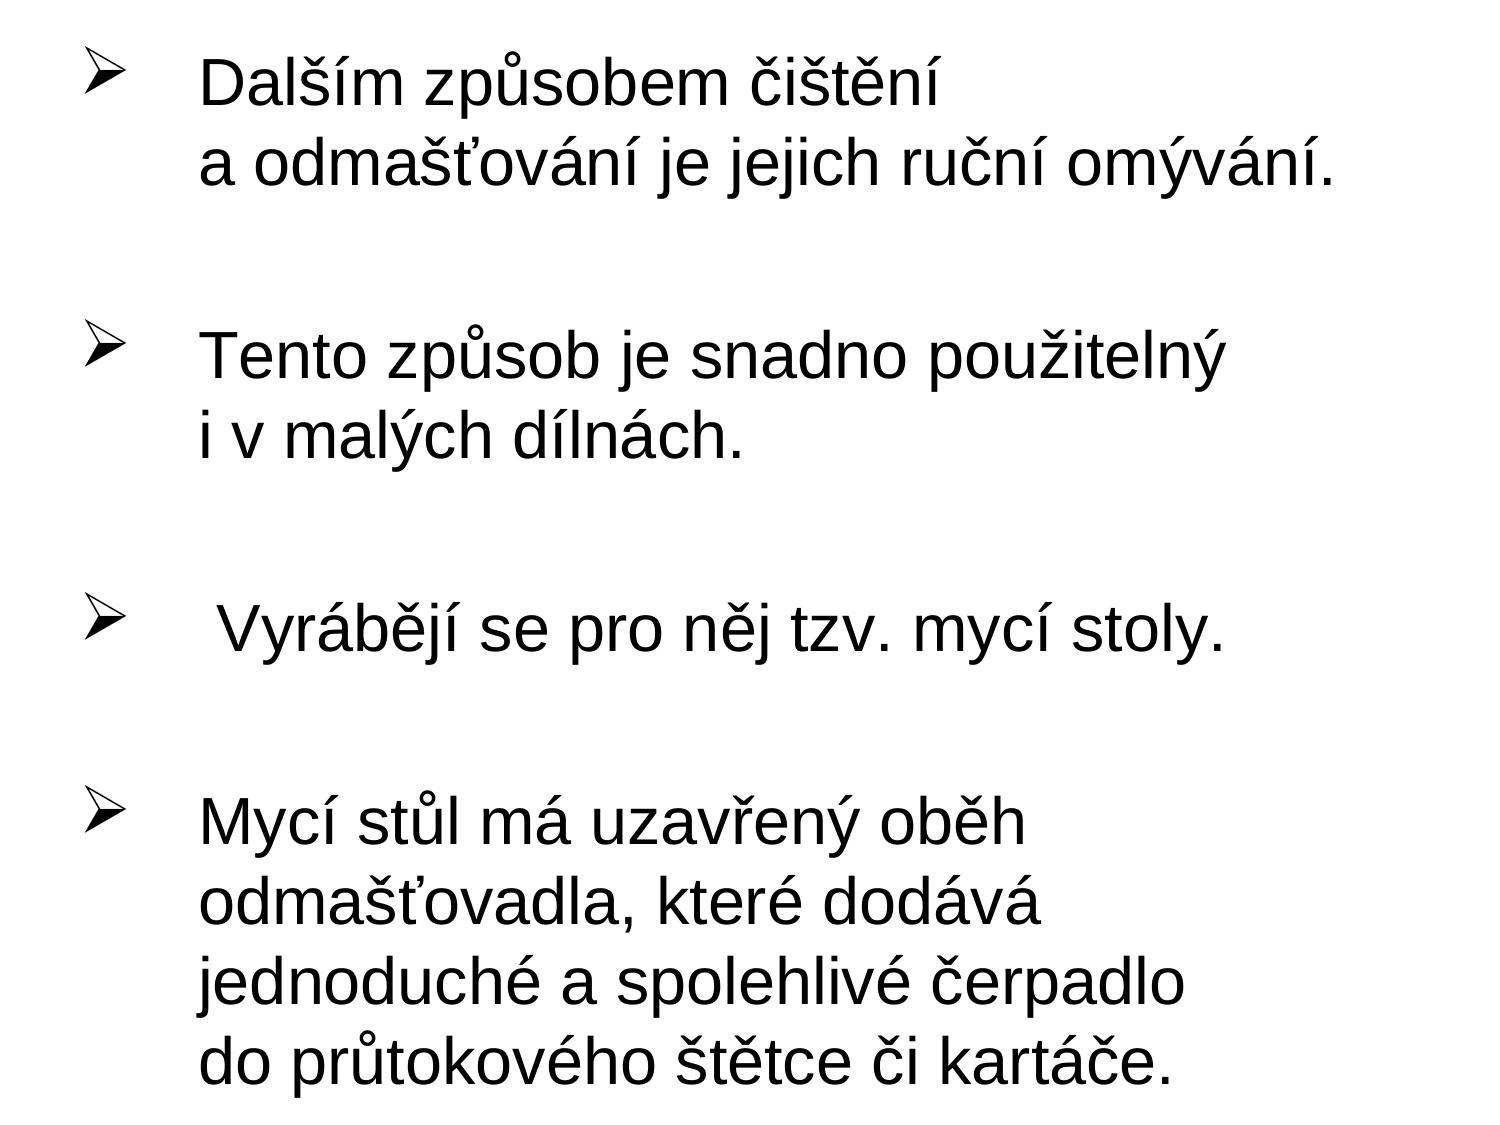

# Dalším způsobem čištění a odmašťování je jejich ruční omývání.
Tento způsob je snadno použitelný
i v malých dílnách.
 Vyrábějí se pro něj tzv. mycí stoly.
Mycí stůl má uzavřený oběh odmašťovadla, které dodává jednoduché a spolehlivé čerpadlo
do průtokového štětce či kartáče.